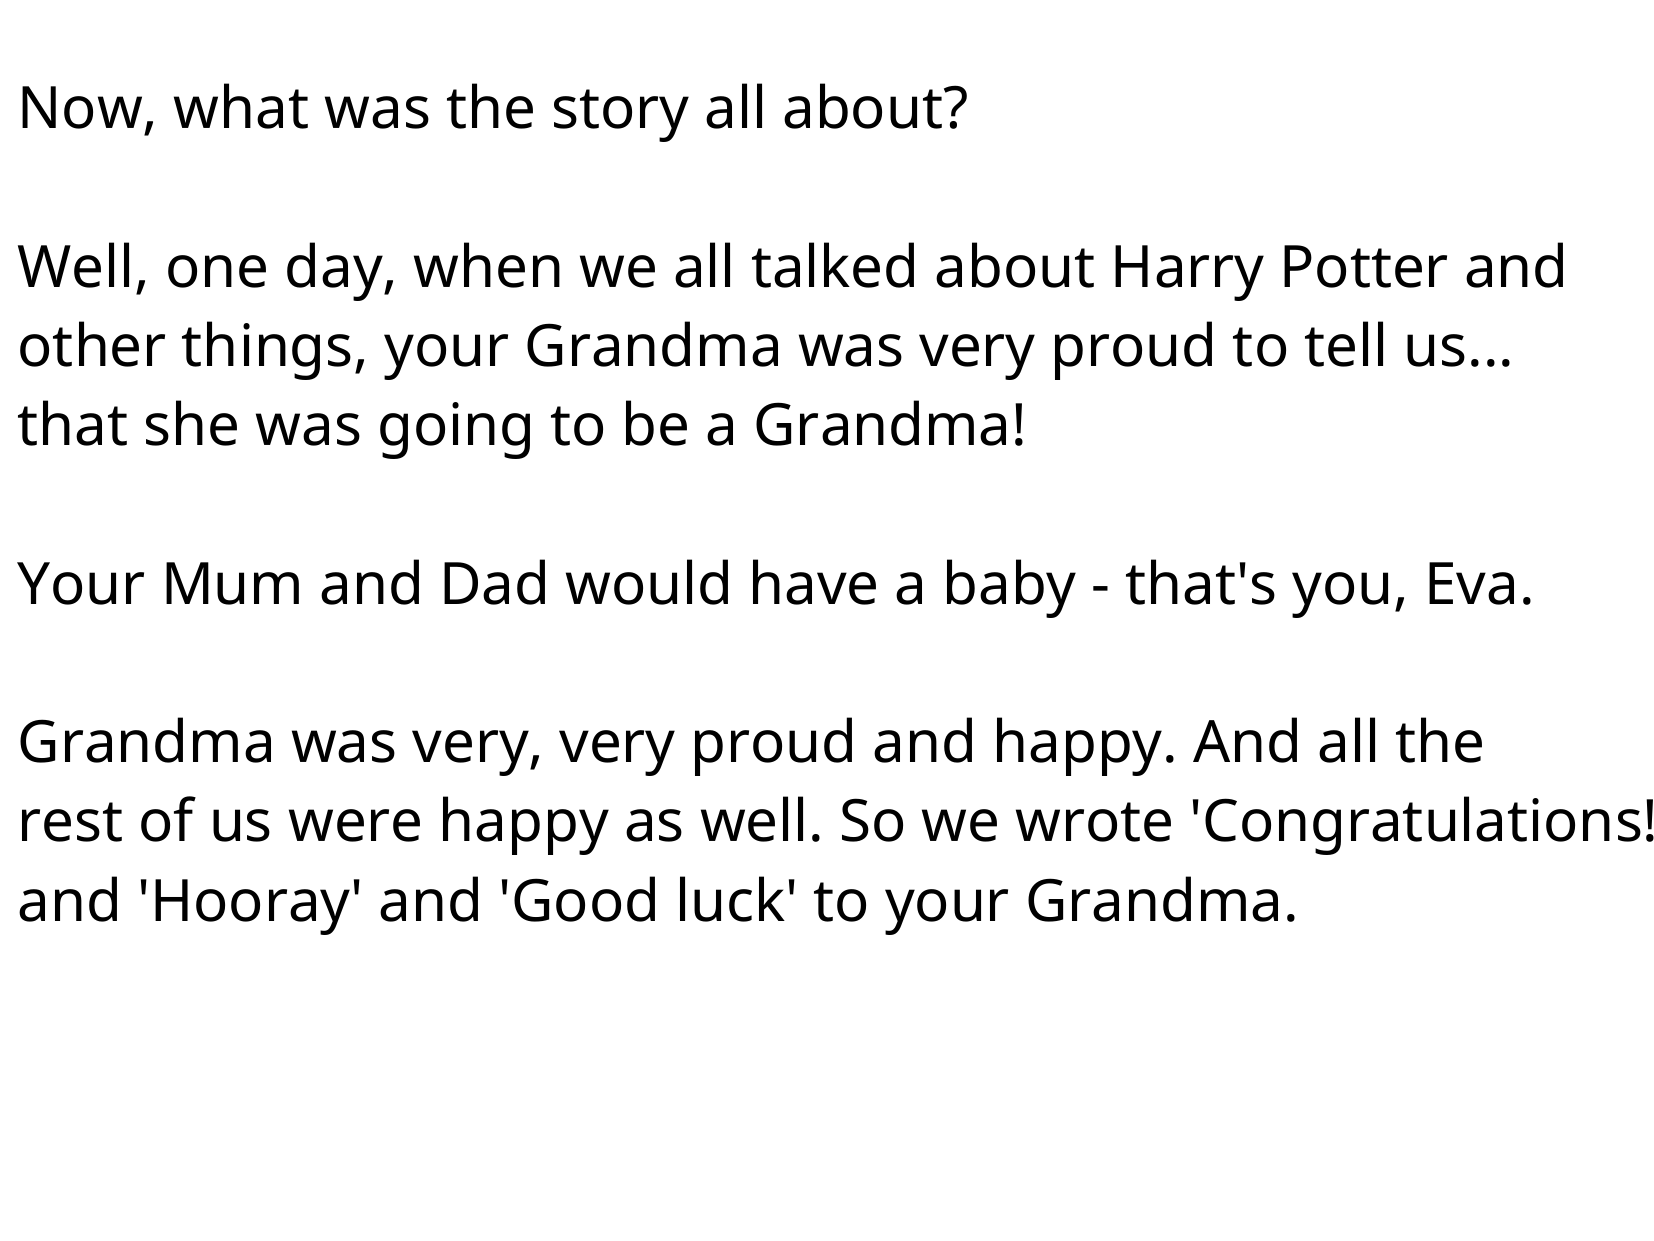

Now, what was the story all about?
Well, one day, when we all talked about Harry Potter and
other things, your Grandma was very proud to tell us...
that she was going to be a Grandma!
Your Mum and Dad would have a baby - that's you, Eva.
Grandma was very, very proud and happy. And all the
rest of us were happy as well. So we wrote 'Congratulations!
and 'Hooray' and 'Good luck' to your Grandma.